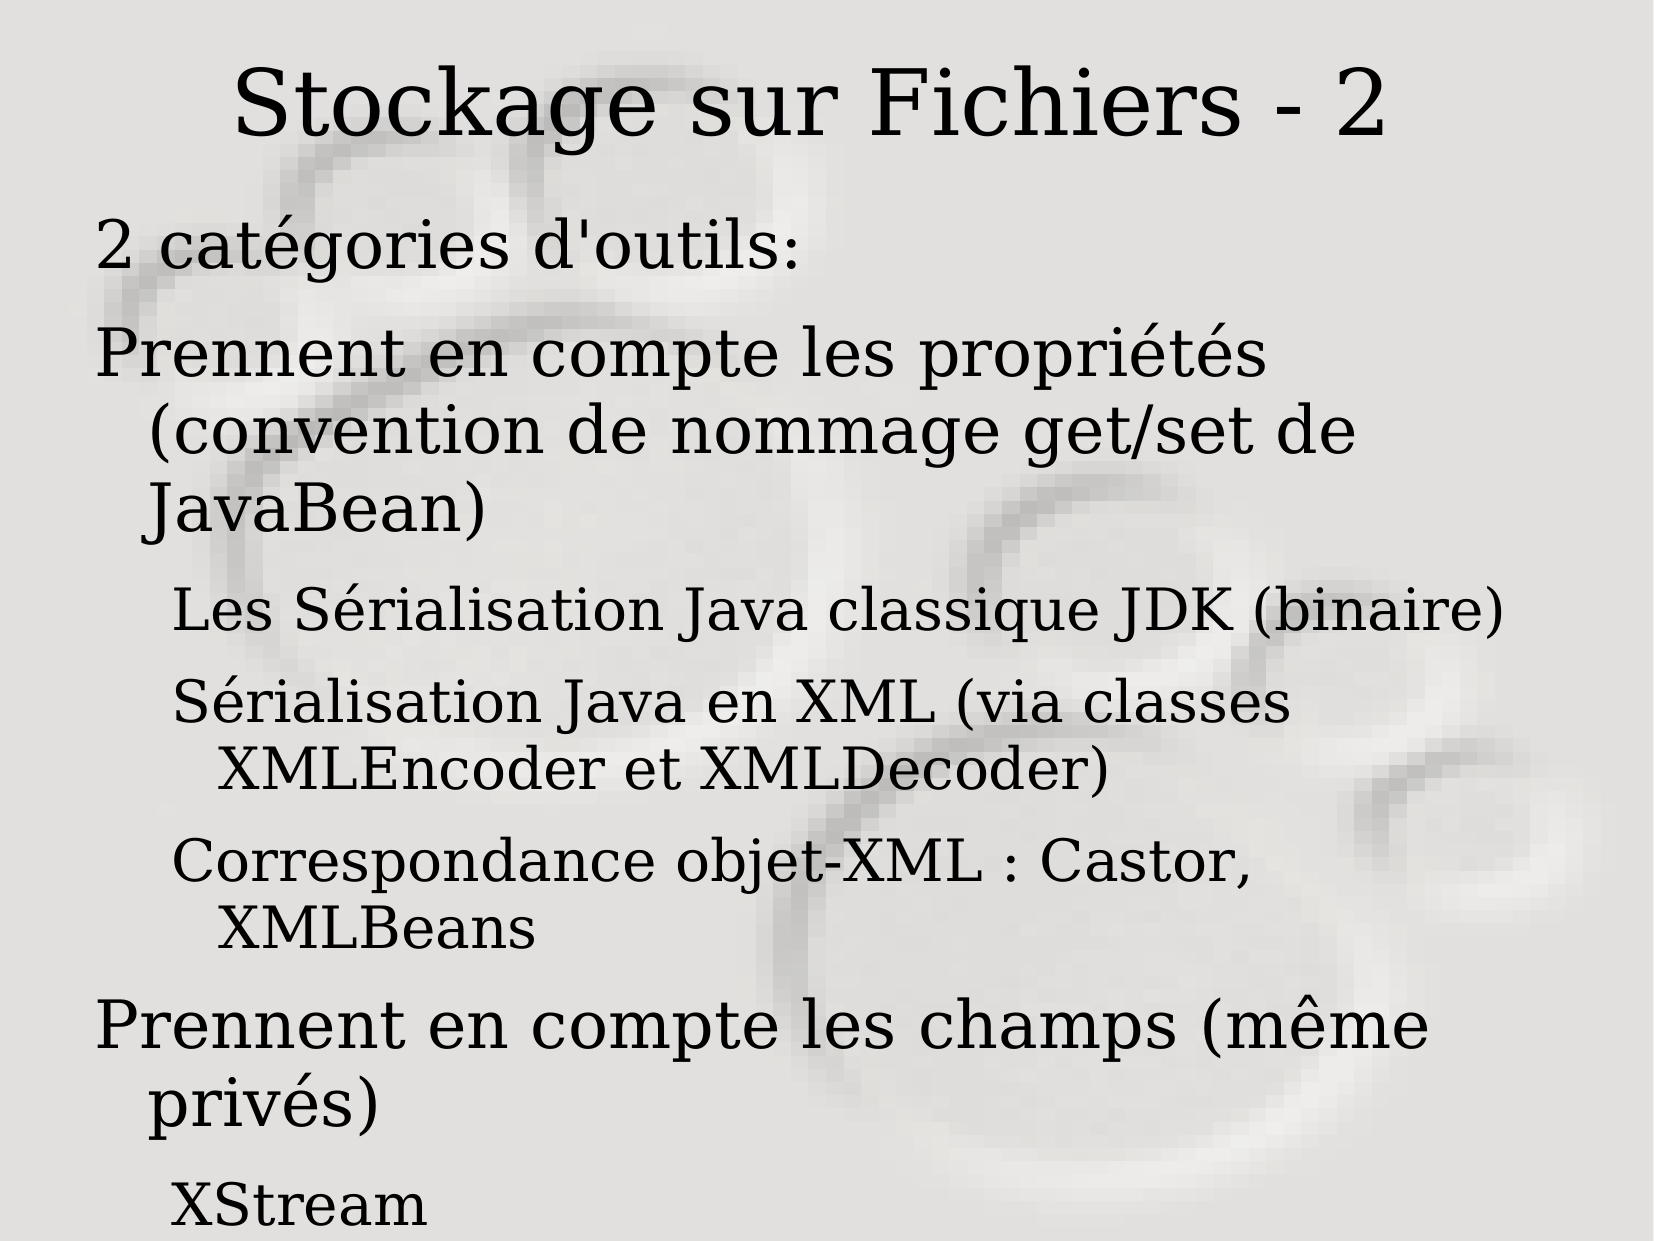

# Stockage sur Fichiers - 2
2 catégories d'outils:
Prennent en compte les propriétés (convention de nommage get/set de JavaBean)
Les Sérialisation Java classique JDK (binaire)
Sérialisation Java en XML (via classes XMLEncoder et XMLDecoder)
Correspondance objet-XML : Castor, XMLBeans
Prennent en compte les champs (même privés)
XStream